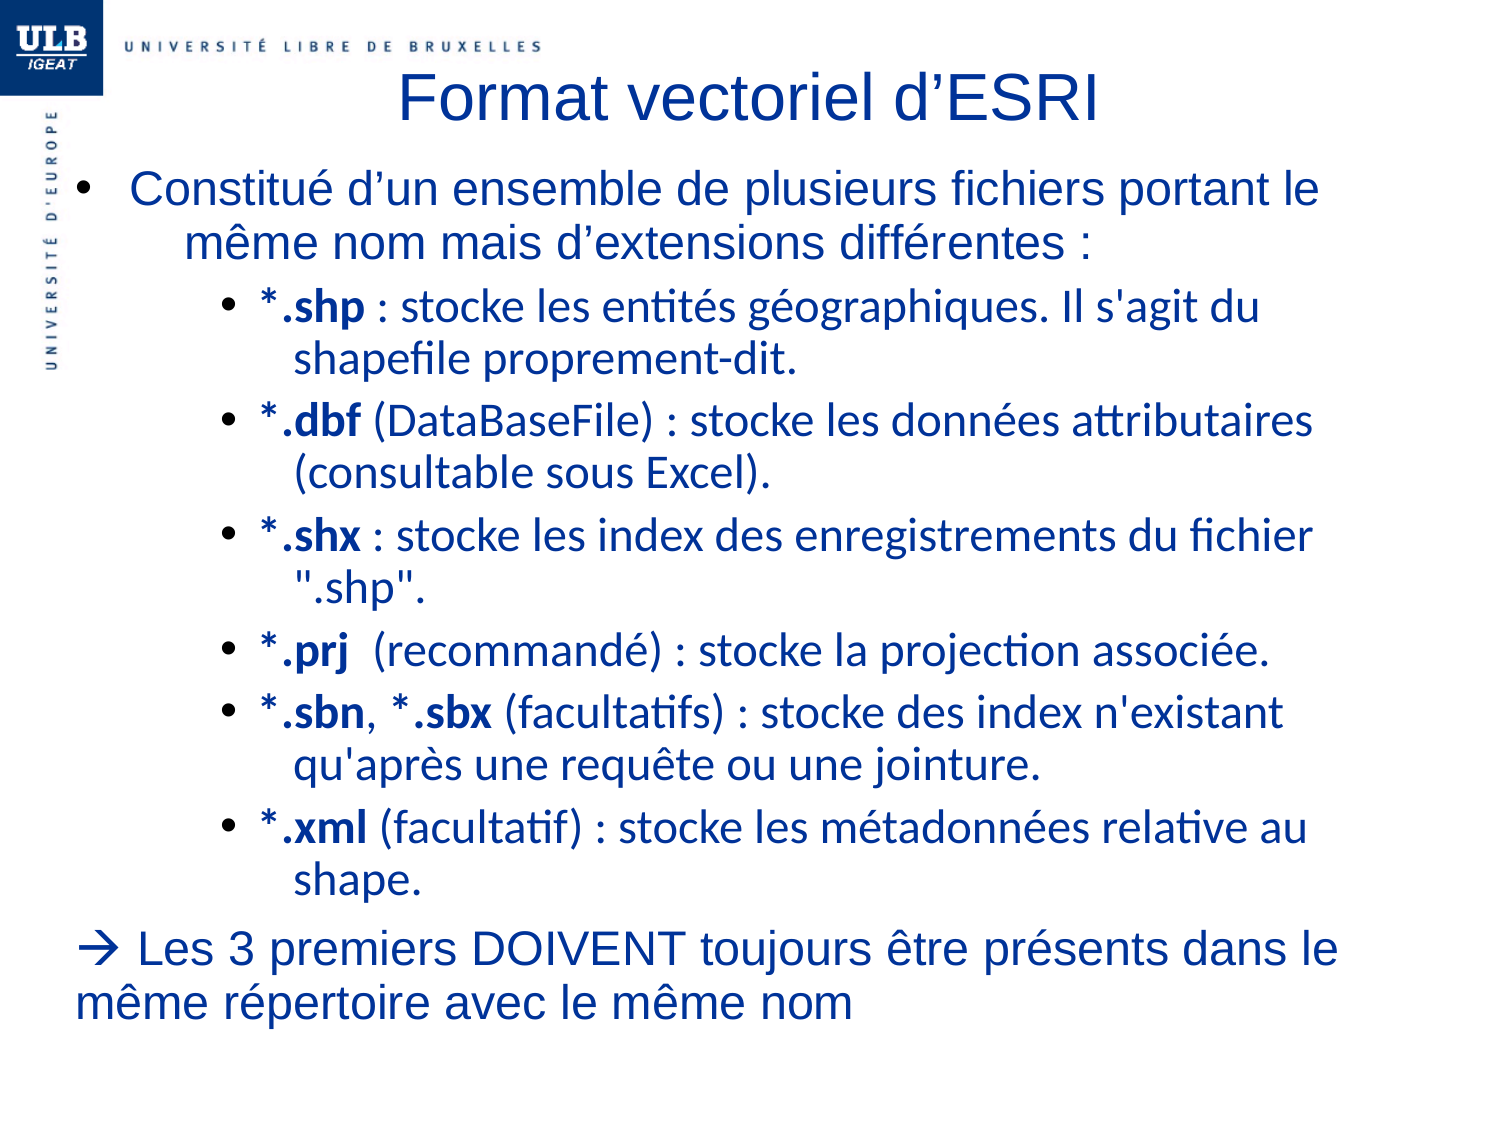

# Format vectoriel d’ESRI
Constitué d’un ensemble de plusieurs fichiers portant le même nom mais d’extensions différentes :
*.shp : stocke les entités géographiques. Il s'agit du shapefile proprement-dit.
*.dbf (DataBaseFile) : stocke les données attributaires (consultable sous Excel).
*.shx : stocke les index des enregistrements du fichier ".shp".
*.prj  (recommandé) : stocke la projection associée.
*.sbn, *.sbx (facultatifs) : stocke des index n'existant qu'après une requête ou une jointure.
*.xml (facultatif) : stocke les métadonnées relative au shape.
 Les 3 premiers DOIVENT toujours être présents dans le même répertoire avec le même nom